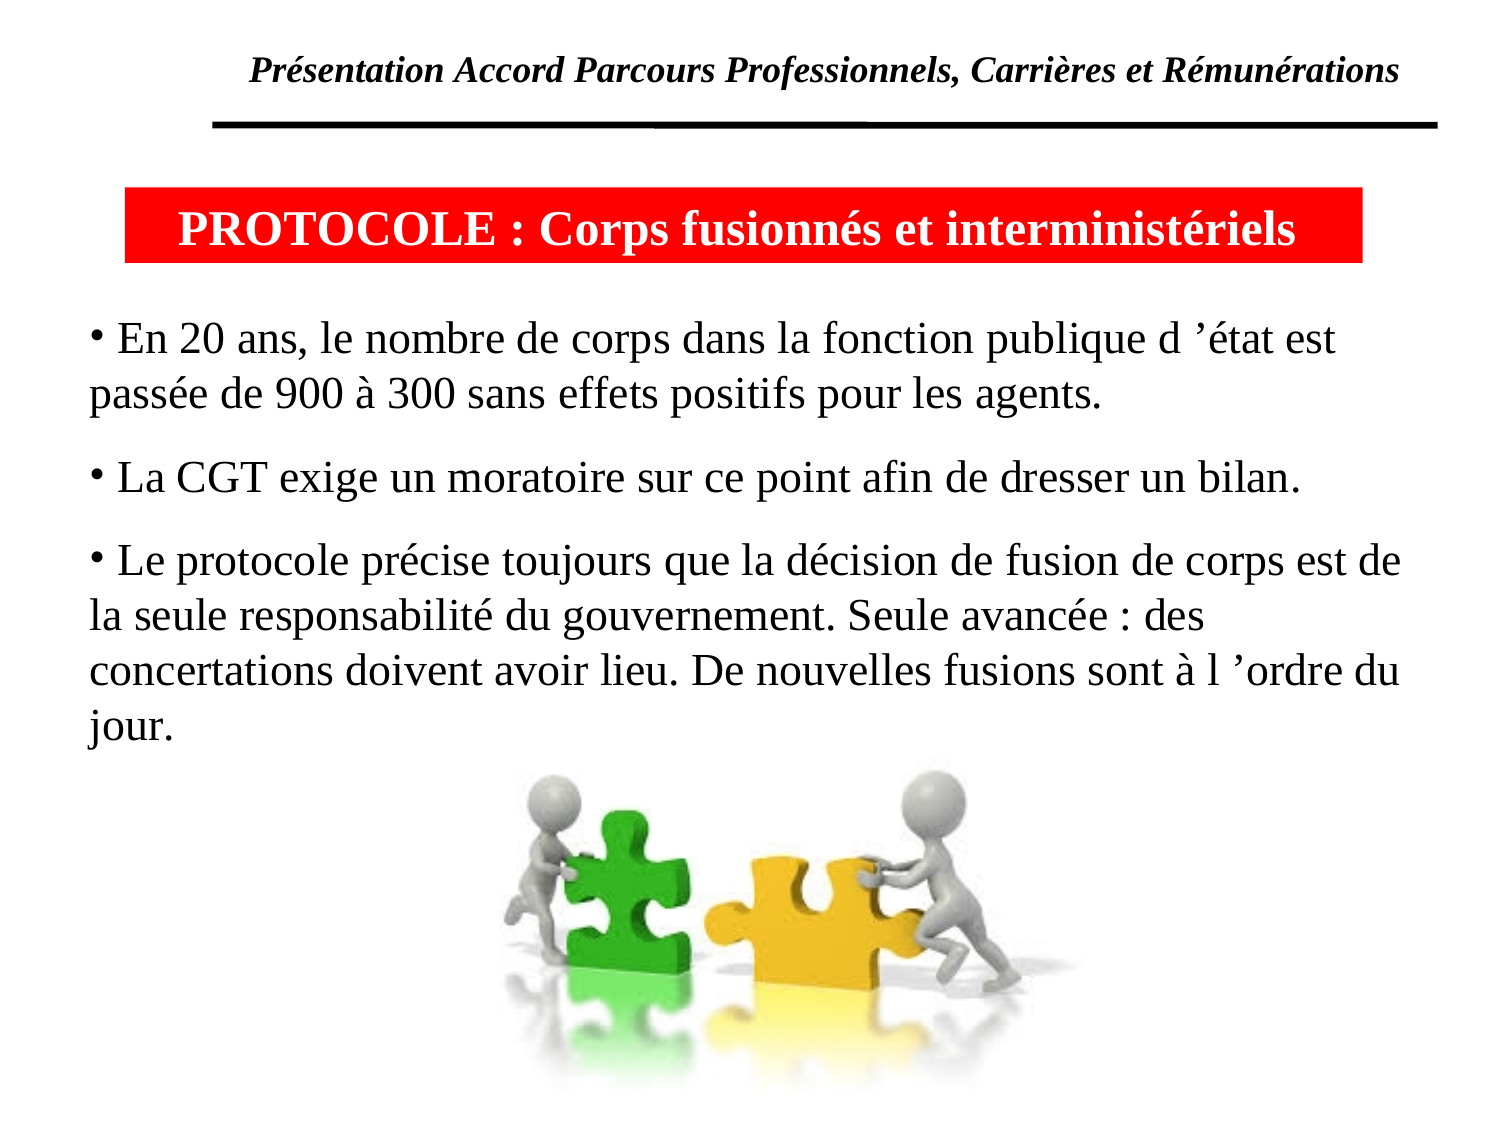

Présentation Accord Parcours Professionnels, Carrières et Rémunérations
PROTOCOLE : Corps fusionnés et interministériels
 En 20 ans, le nombre de corps dans la fonction publique d ’état est passée de 900 à 300 sans effets positifs pour les agents.
 La CGT exige un moratoire sur ce point afin de dresser un bilan.
 Le protocole précise toujours que la décision de fusion de corps est de la seule responsabilité du gouvernement. Seule avancée : des concertations doivent avoir lieu. De nouvelles fusions sont à l ’ordre du jour.